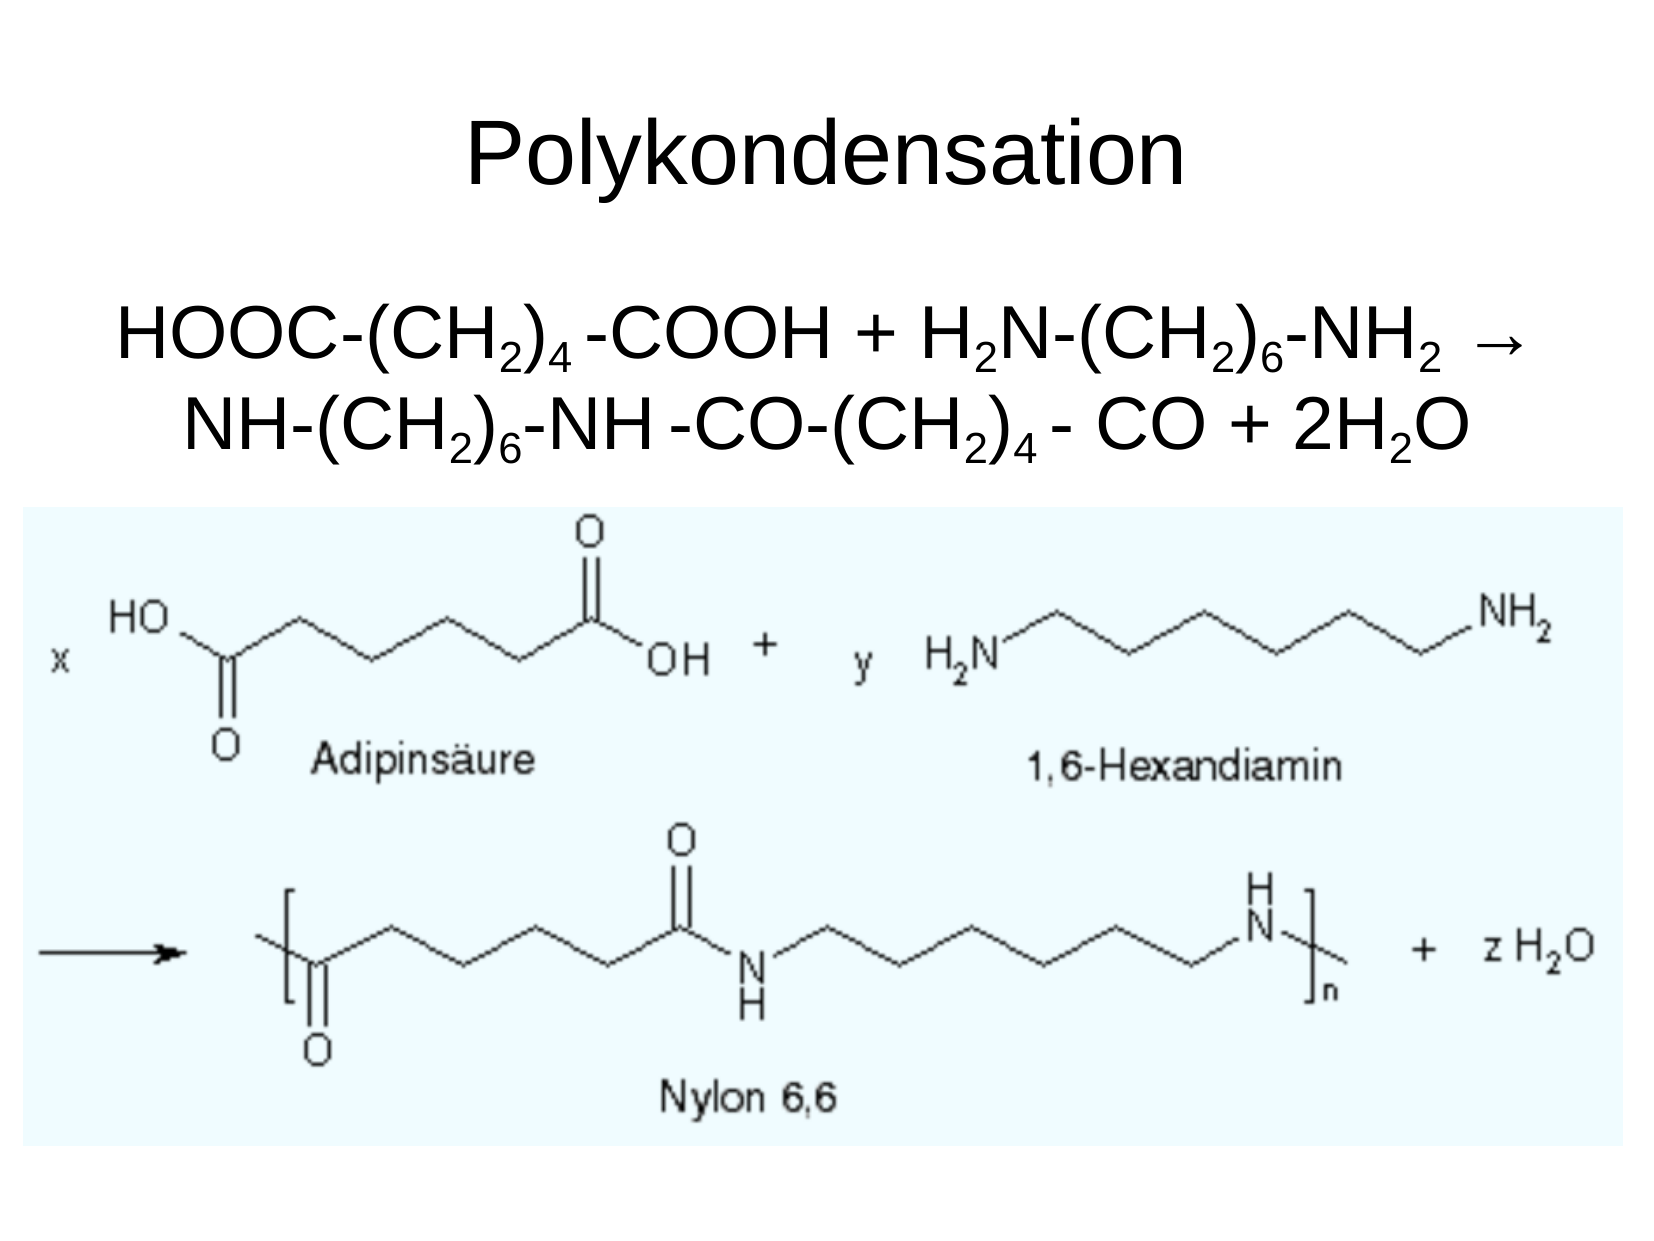

# Polykondensation
HOOC-(CH2)4 -COOH + H2N-(CH2)6-NH2 → NH-(CH2)6-NH -CO-(CH2)4 - CO + 2H2O